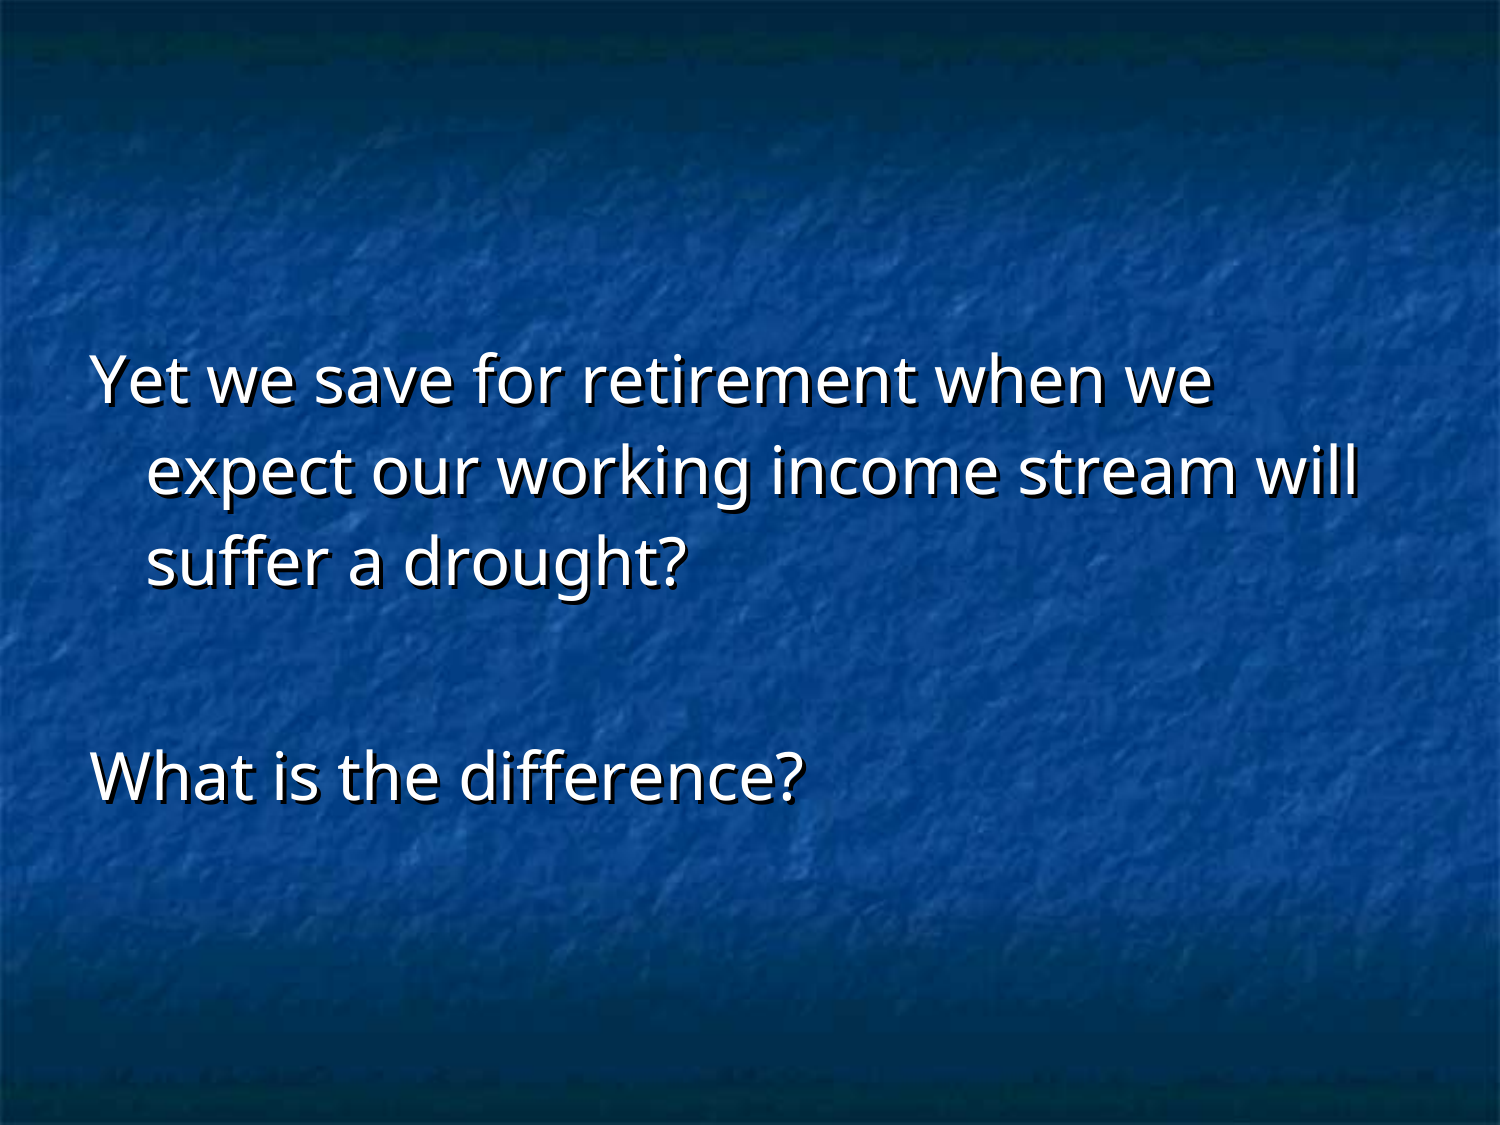

#
Yet we save for retirement when we expect our working income stream will suffer a drought?
What is the difference?